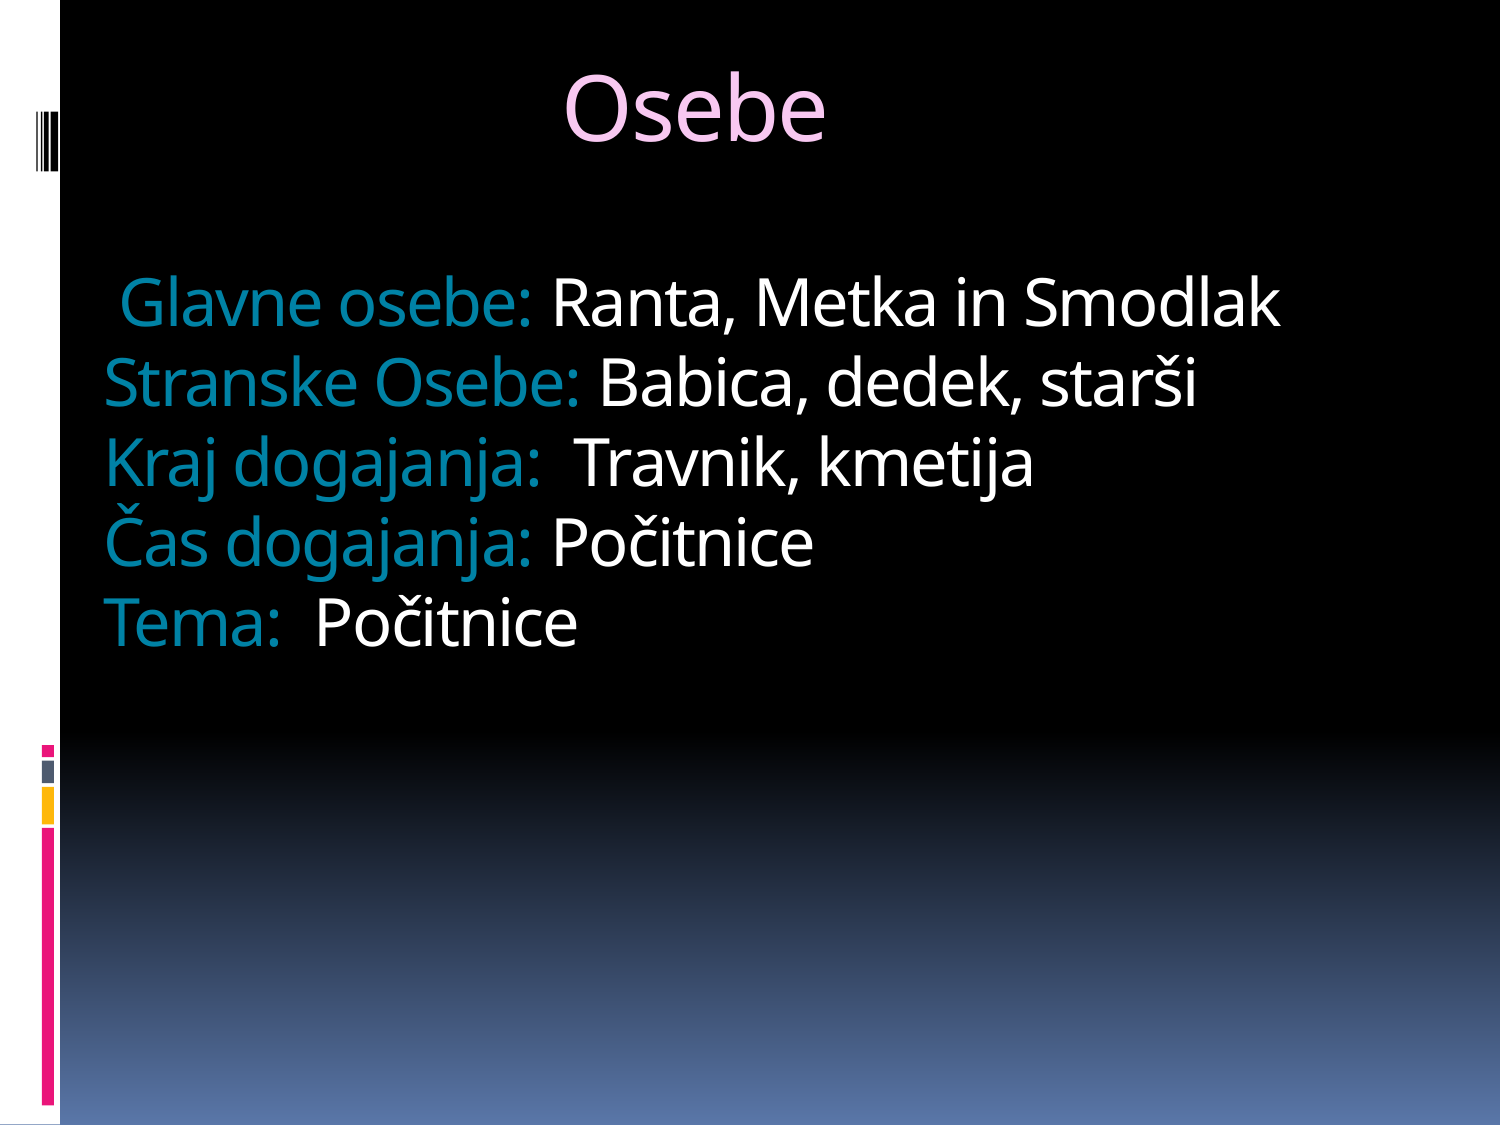

# Osebe Glavne osebe: Ranta, Metka in Smodlak Stranske Osebe: Babica, dedek, starši Kraj dogajanja: Travnik, kmetija Čas dogajanja: Počitnice Tema: Počitnice